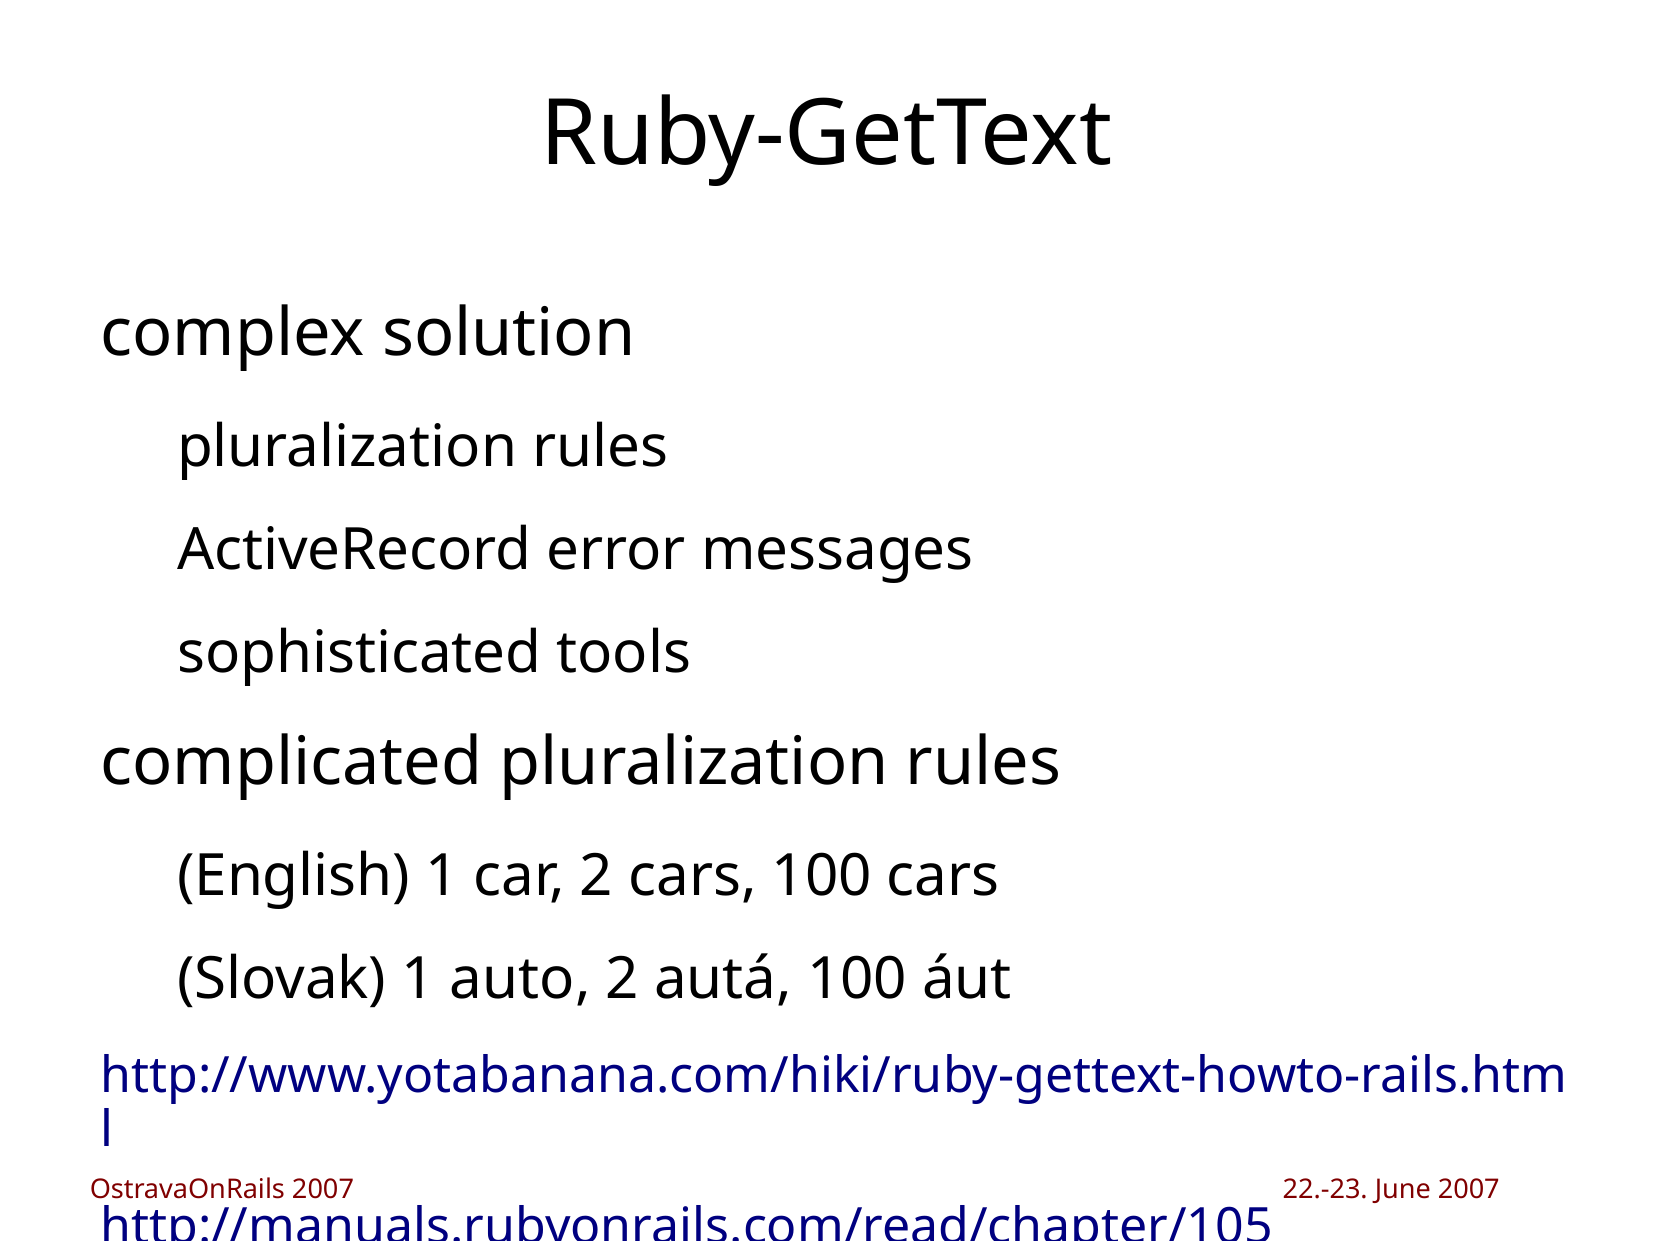

# Ruby-GetText
complex solution
pluralization rules
ActiveRecord error messages
sophisticated tools
complicated pluralization rules
(English) 1 car, 2 cars, 100 cars
(Slovak) 1 auto, 2 autá, 100 áut
http://www.yotabanana.com/hiki/ruby-gettext-howto-rails.html
http://manuals.rubyonrails.com/read/chapter/105